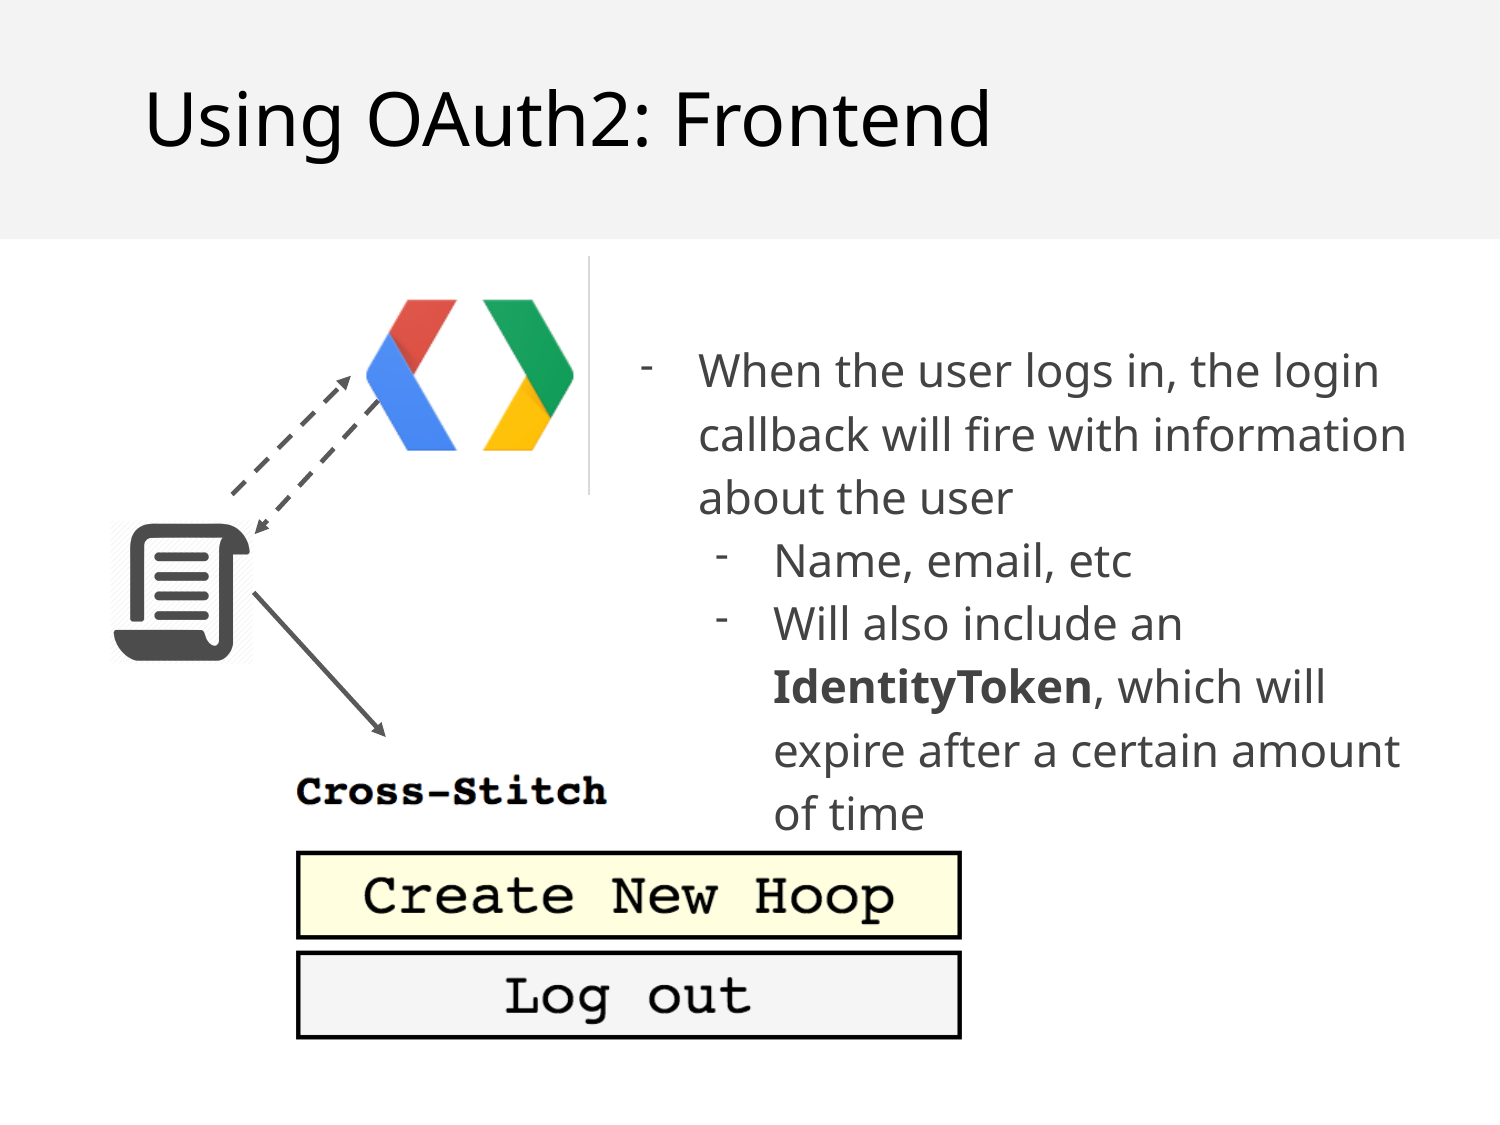

# Using OAuth2: Frontend
When the user logs in, the login callback will fire with information about the user
Name, email, etc
Will also include an IdentityToken, which will expire after a certain amount of time